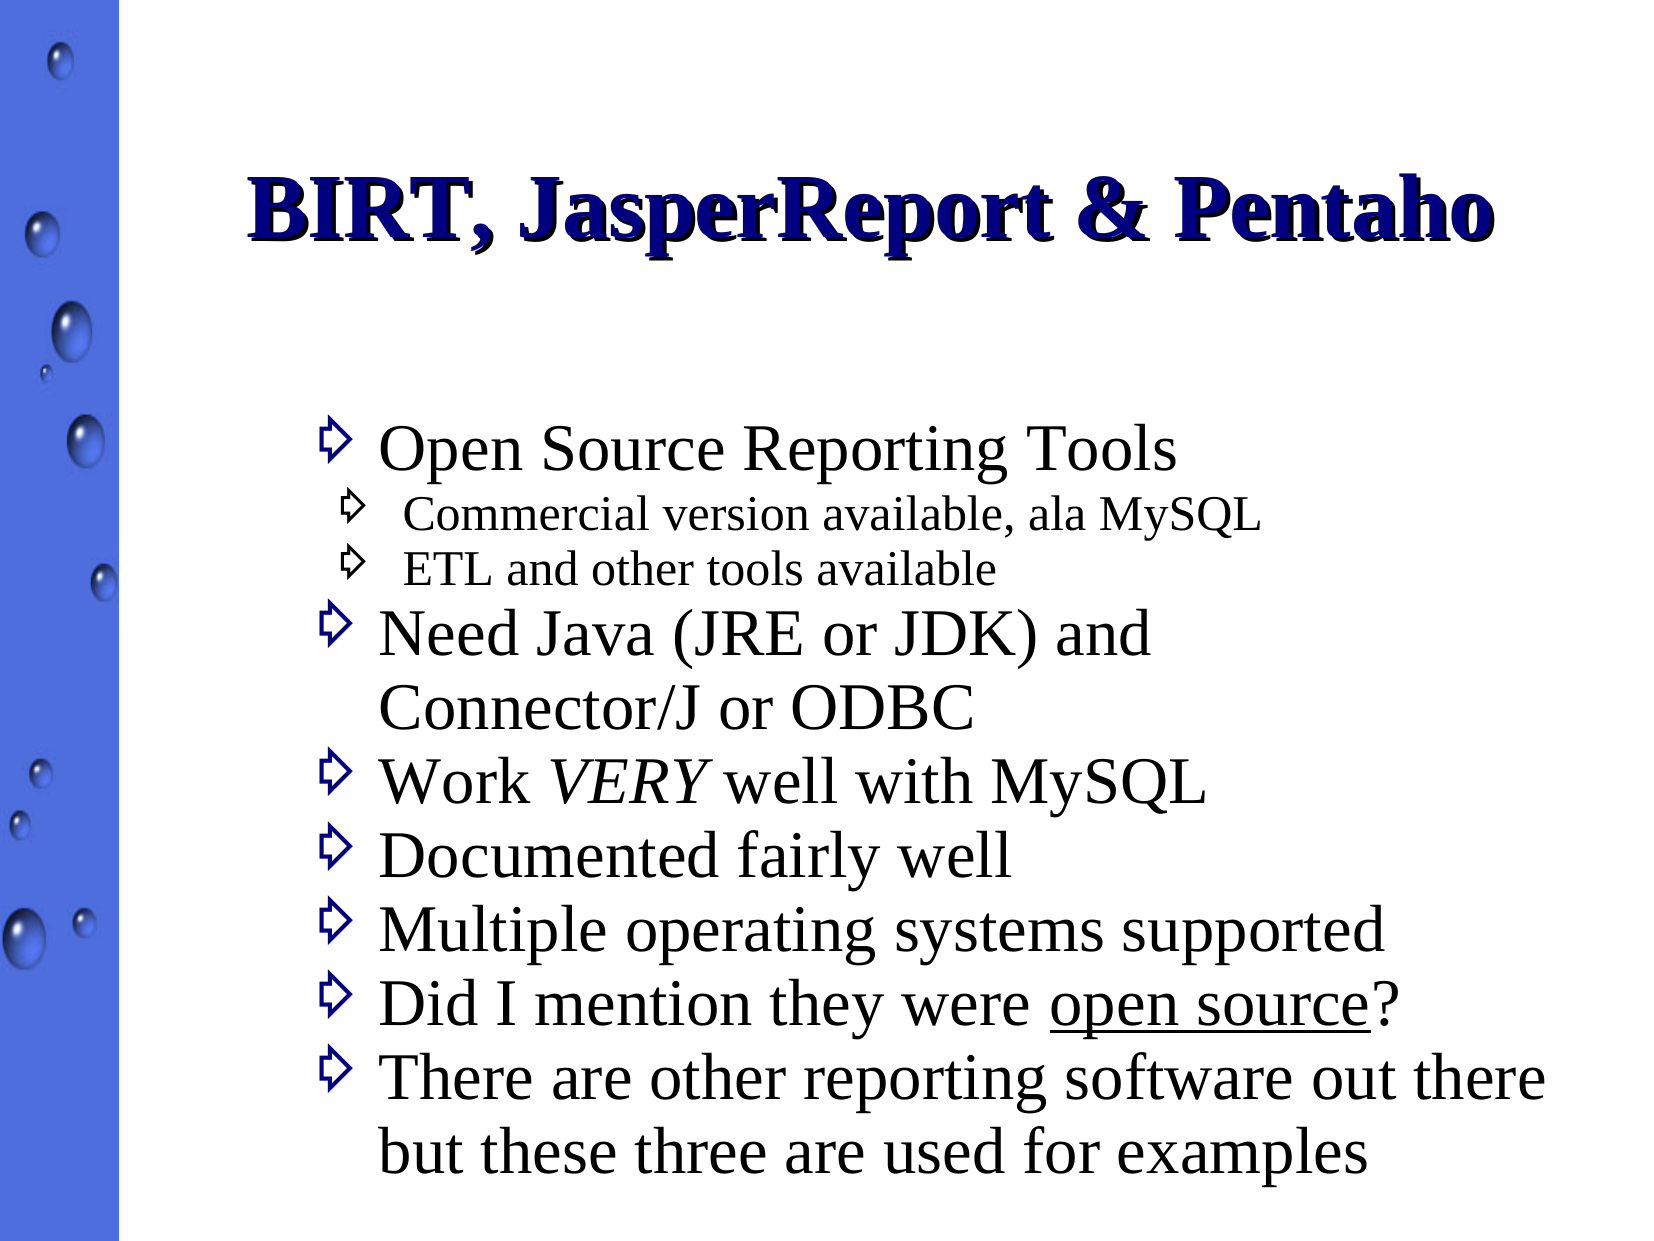

# BIRT, JasperReport & Pentaho
Open Source Reporting Tools
Commercial version available, ala MySQL
ETL and other tools available
Need Java (JRE or JDK) and
Connector/J or ODBC
Work VERY well with MySQL
Documented fairly well
Multiple operating systems supported
Did I mention they were open source?
There are other reporting software out there but these three are used for examples